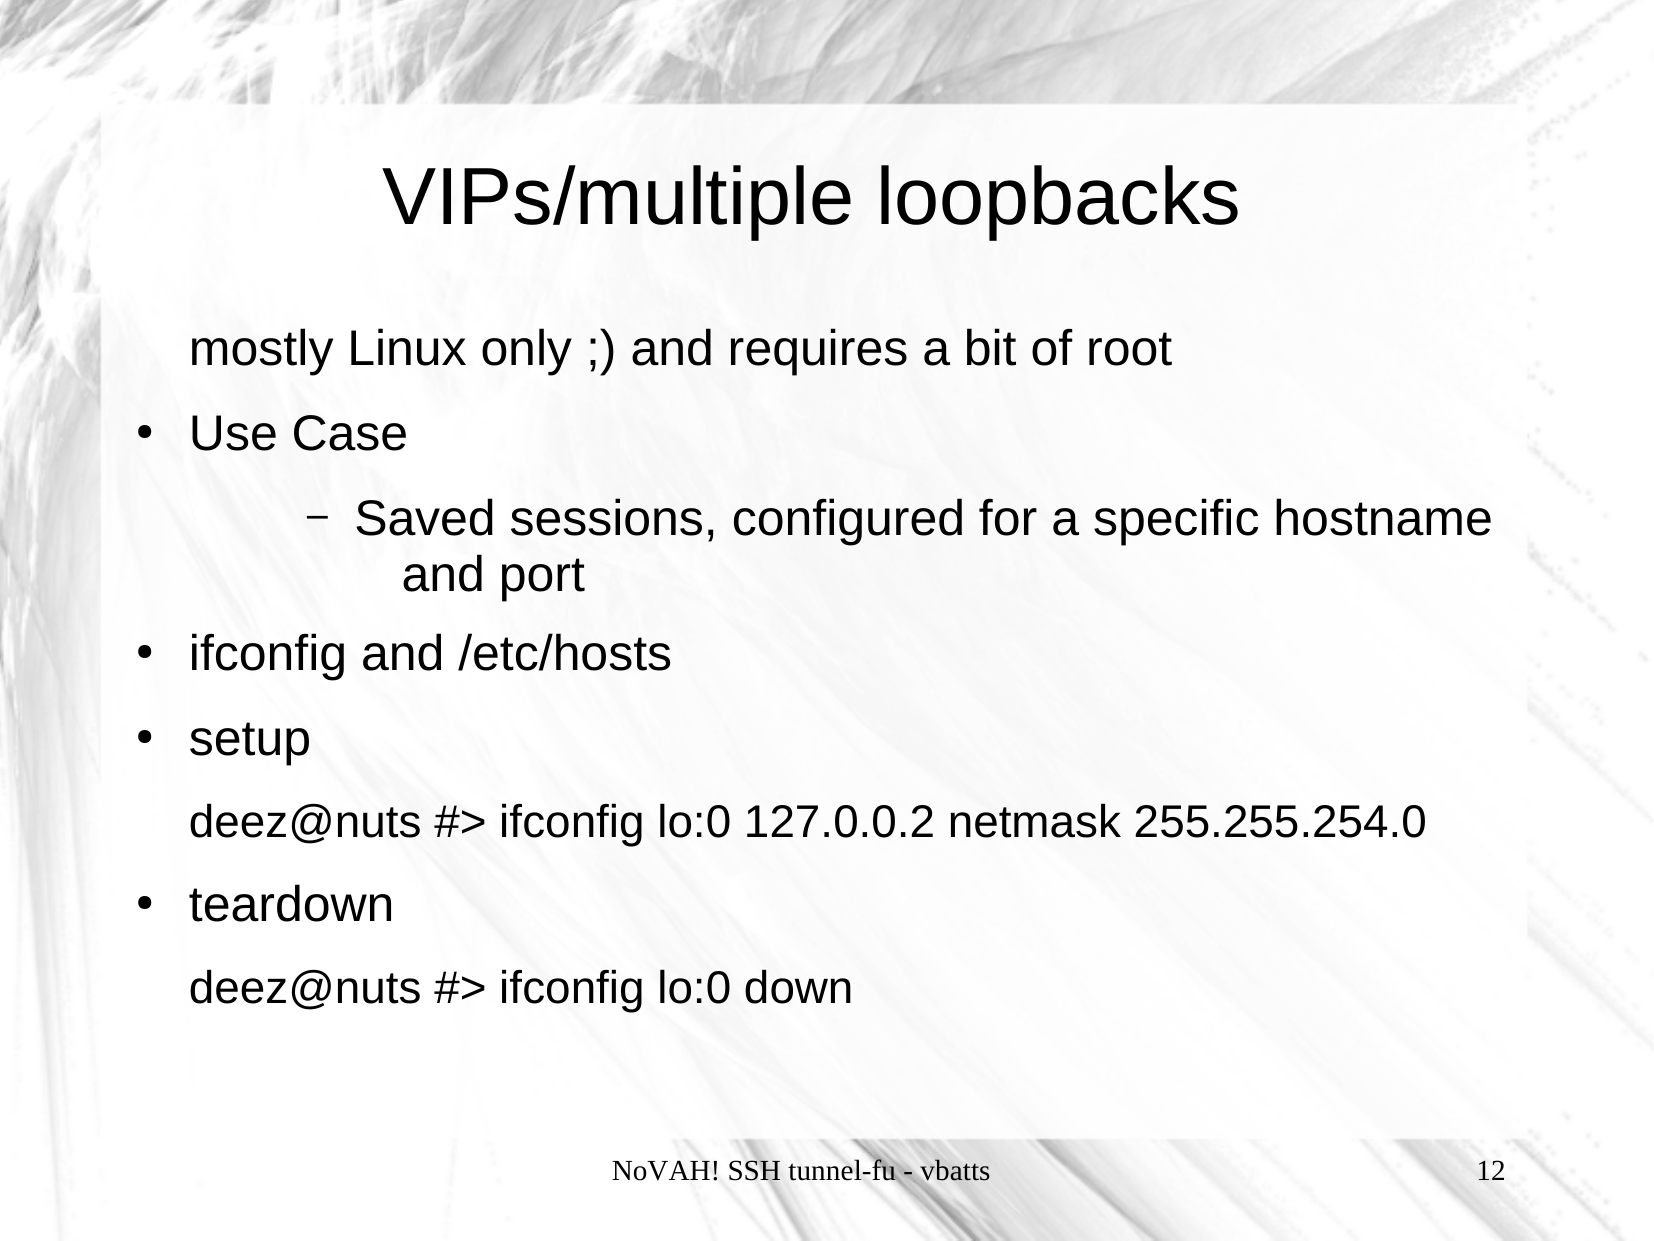

# VIPs/multiple loopbacks
mostly Linux only ;) and requires a bit of root
Use Case
Saved sessions, configured for a specific hostname and port
ifconfig and /etc/hosts
setup
deez@nuts #> ifconfig lo:0 127.0.0.2 netmask 255.255.254.0
teardown
deez@nuts #> ifconfig lo:0 down
NoVAH! SSH tunnel-fu - vbatts
12